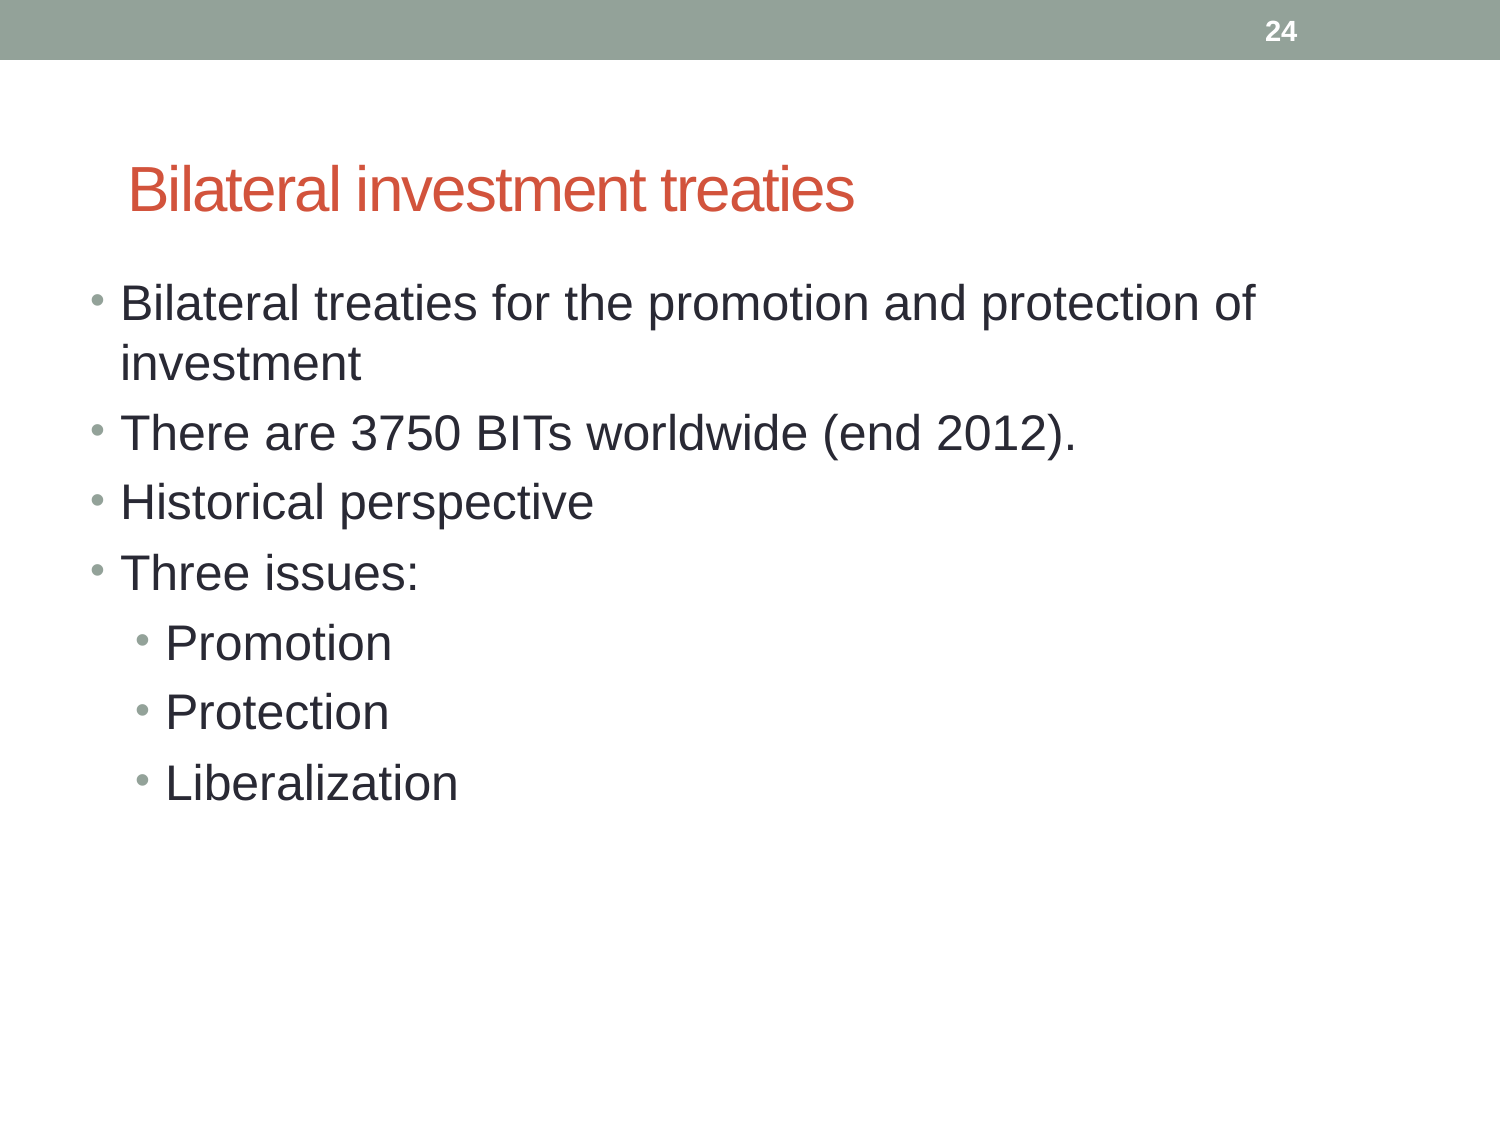

# Bilateral investment treaties
Bilateral treaties for the promotion and protection of investment
There are 3750 BITs worldwide (end 2012).
Historical perspective
Three issues:
Promotion
Protection
Liberalization